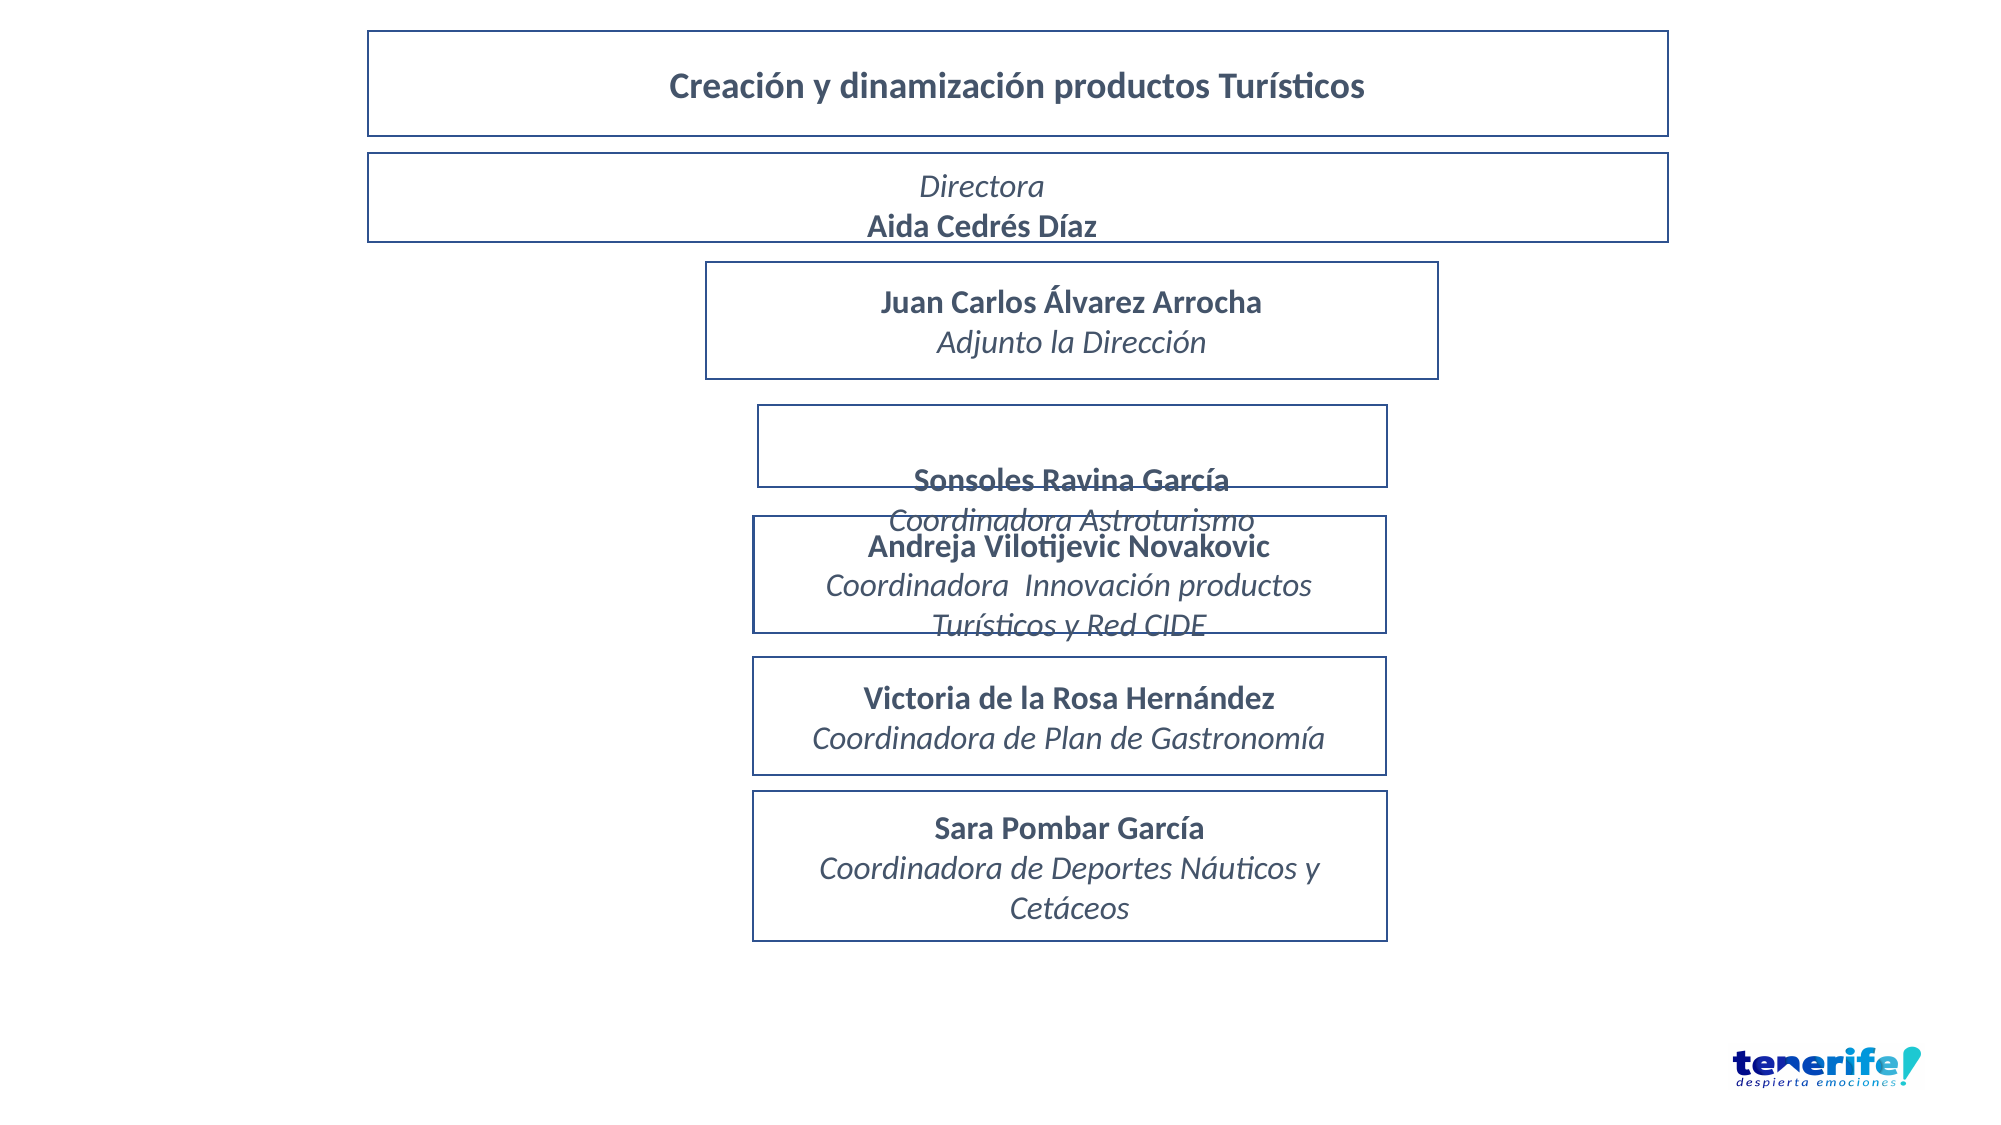

Creación y dinamización productos Turísticos
Directora
Aida Cedrés Díaz
Juan Carlos Álvarez Arrocha
Adjunto la Dirección
Sonsoles Ravina García
Coordinadora Astroturismo
Andreja Vilotijevic Novakovic
Coordinadora Innovación productos Turísticos y Red CIDE
Victoria de la Rosa Hernández
Coordinadora de Plan de Gastronomía
Sara Pombar García
Coordinadora de Deportes Náuticos y Cetáceos